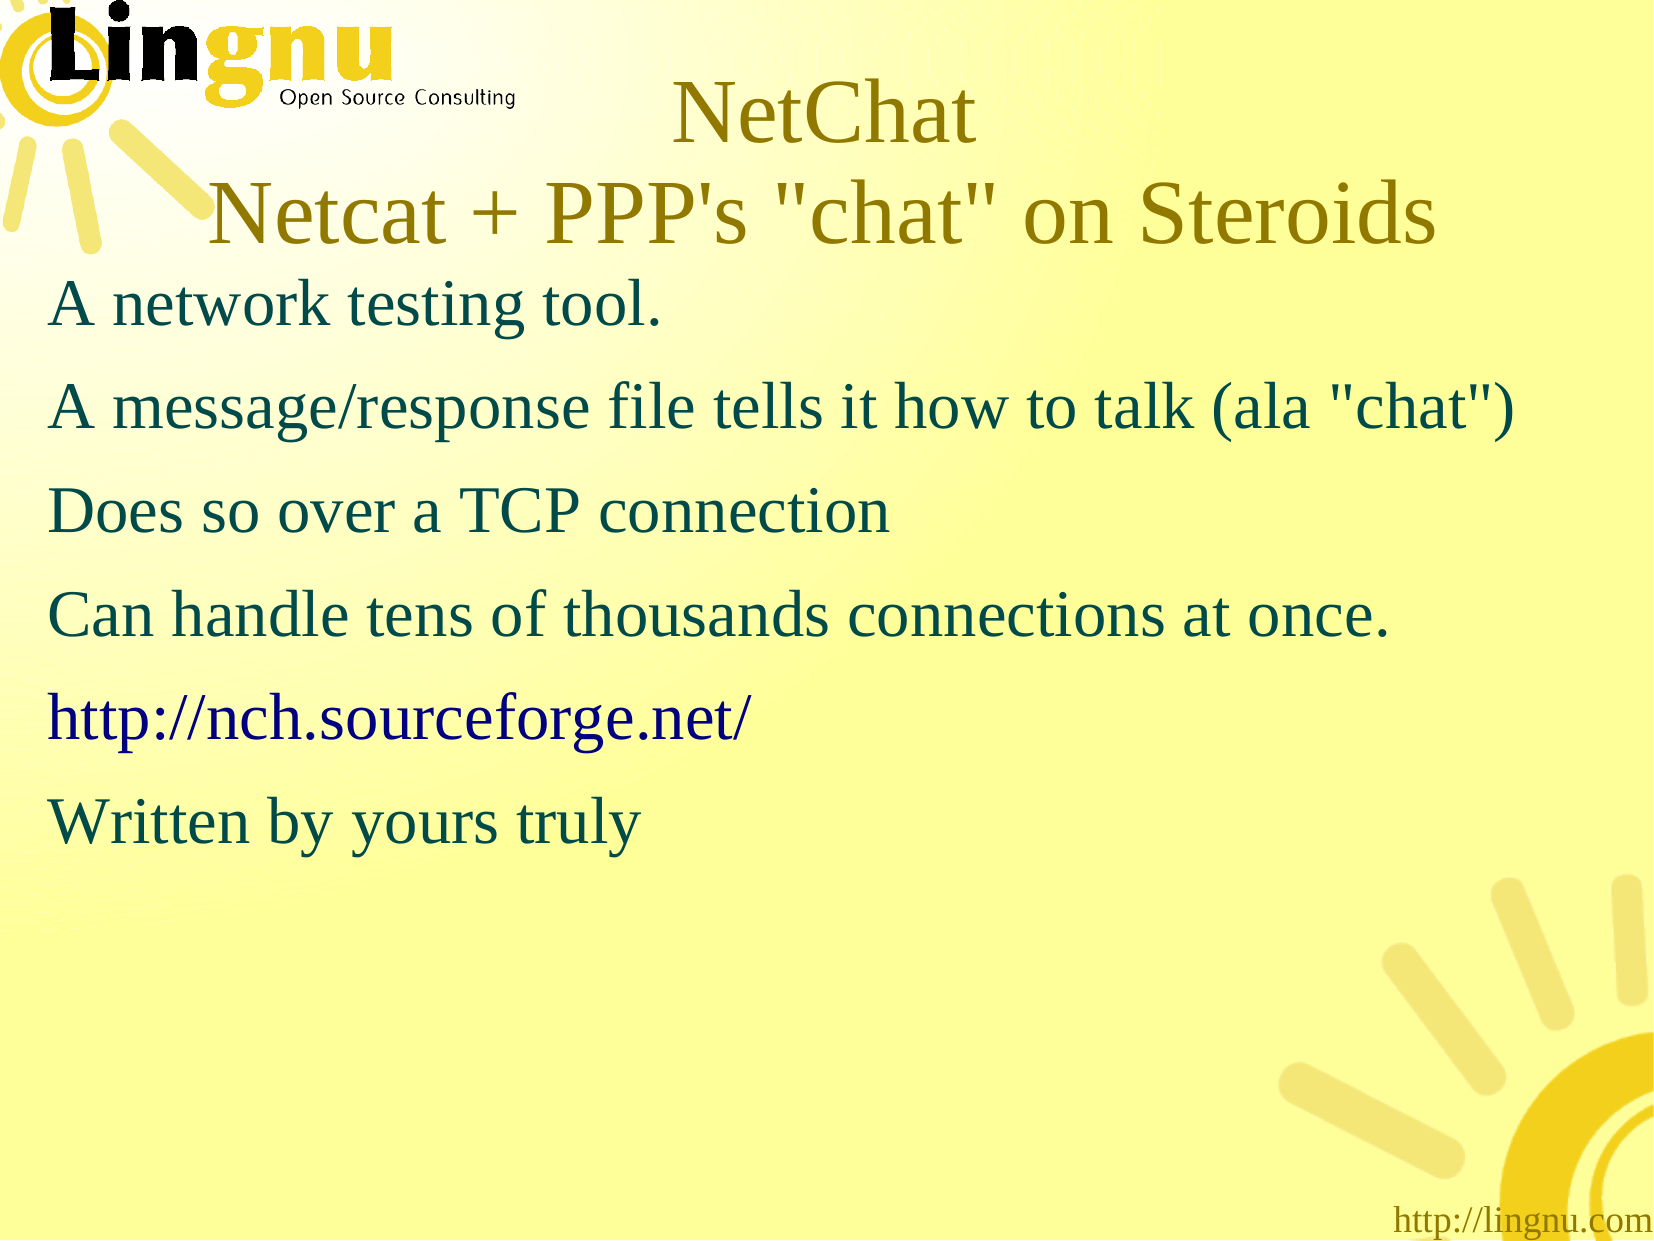

# NetChat Netcat + PPP's "chat" on Steroids
A network testing tool.
A message/response file tells it how to talk (ala "chat")
Does so over a TCP connection
Can handle tens of thousands connections at once.
http://nch.sourceforge.net/
Written by yours truly